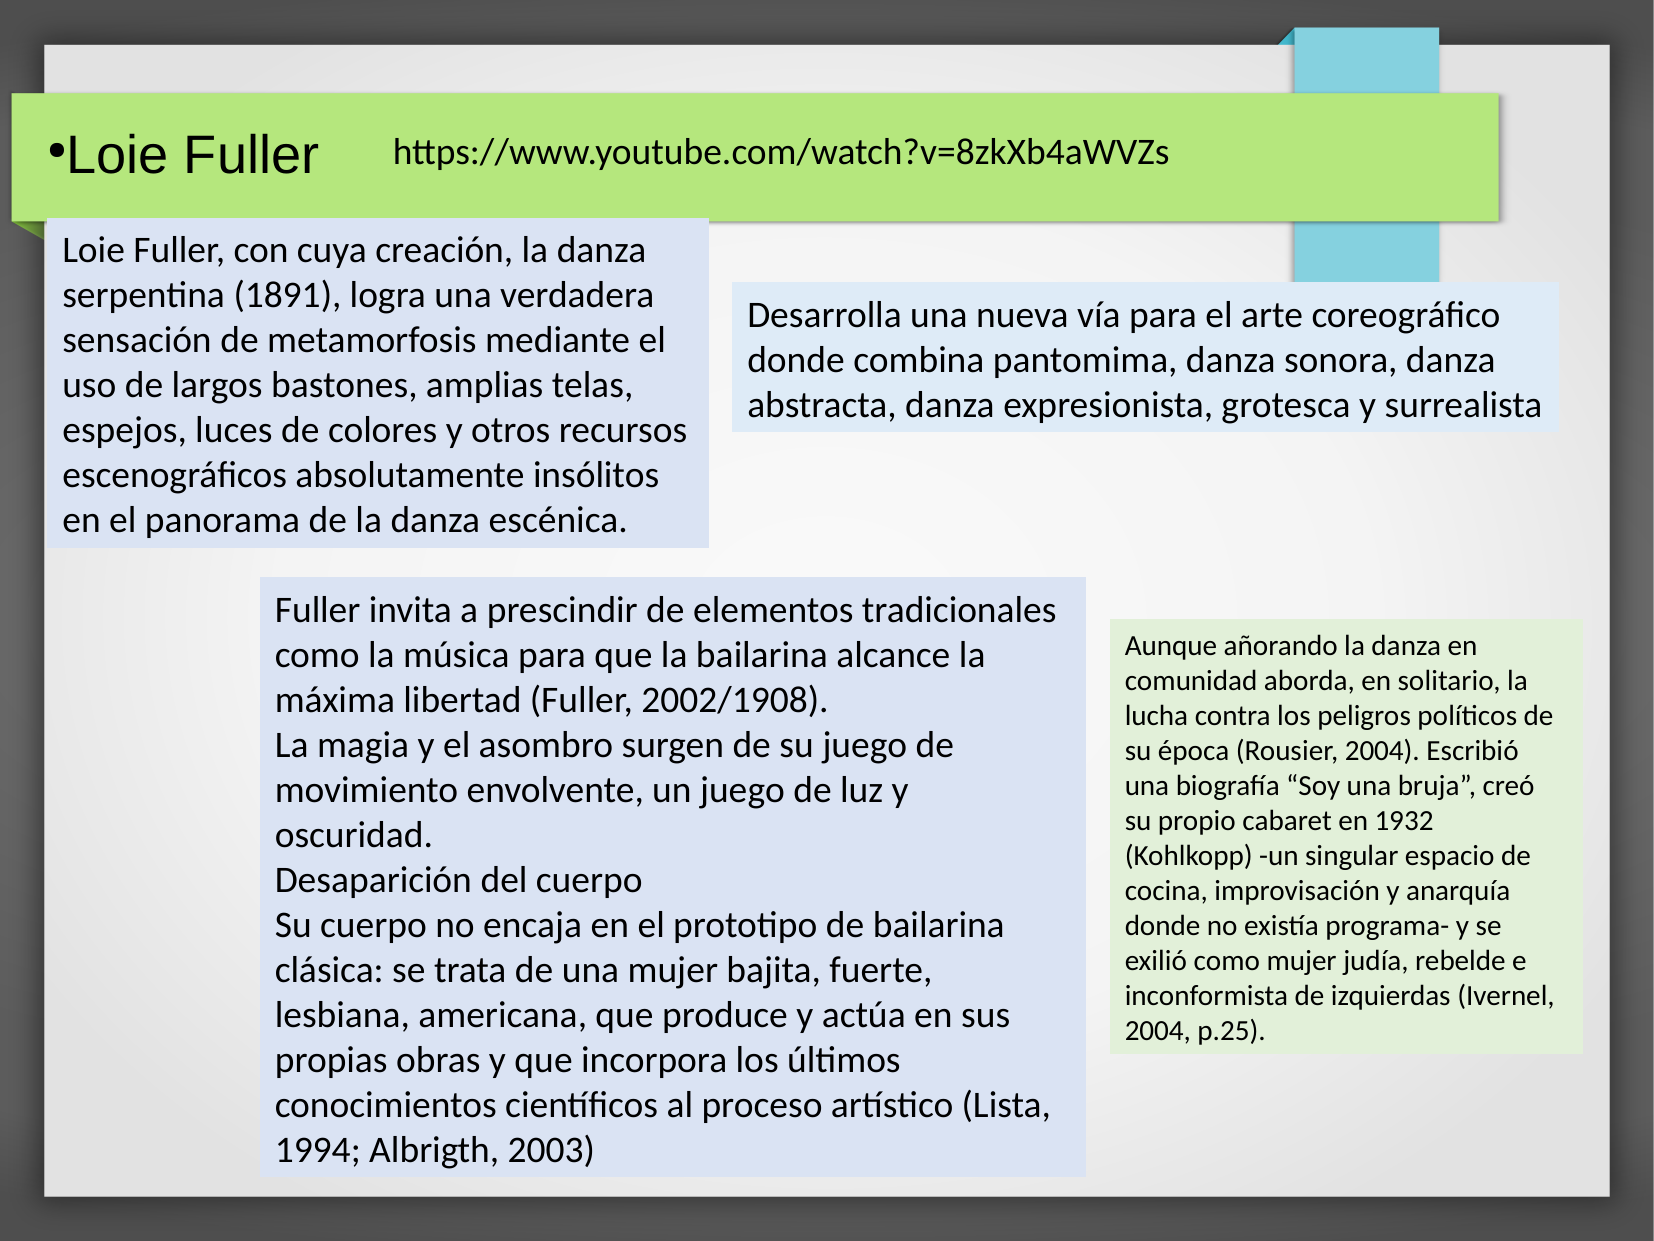

# Loie Fuller
https://www.youtube.com/watch?v=8zkXb4aWVZs
Loie Fuller, con cuya creación, la danza serpentina (1891), logra una verdadera sensación de metamorfosis mediante el uso de largos bastones, amplias telas, espejos, luces de colores y otros recursos escenográficos absolutamente insólitos en el panorama de la danza escénica.
Desarrolla una nueva vía para el arte coreográfico donde combina pantomima, danza sonora, danza abstracta, danza expresionista, grotesca y surrealista
Fuller invita a prescindir de elementos tradicionales como la música para que la bailarina alcance la máxima libertad (Fuller, 2002/1908).
La magia y el asombro surgen de su juego de movimiento envolvente, un juego de luz y oscuridad.
Desaparición del cuerpo
Su cuerpo no encaja en el prototipo de bailarina clásica: se trata de una mujer bajita, fuerte, lesbiana, americana, que produce y actúa en sus propias obras y que incorpora los últimos conocimientos científicos al proceso artístico (Lista, 1994; Albrigth, 2003)
Aunque añorando la danza en comunidad aborda, en solitario, la lucha contra los peligros políticos de su época (Rousier, 2004). Escribió una biografía “Soy una bruja”, creó su propio cabaret en 1932 (Kohlkopp) -un singular espacio de cocina, improvisación y anarquía donde no existía programa- y se exilió como mujer judía, rebelde e inconformista de izquierdas (Ivernel, 2004, p.25).